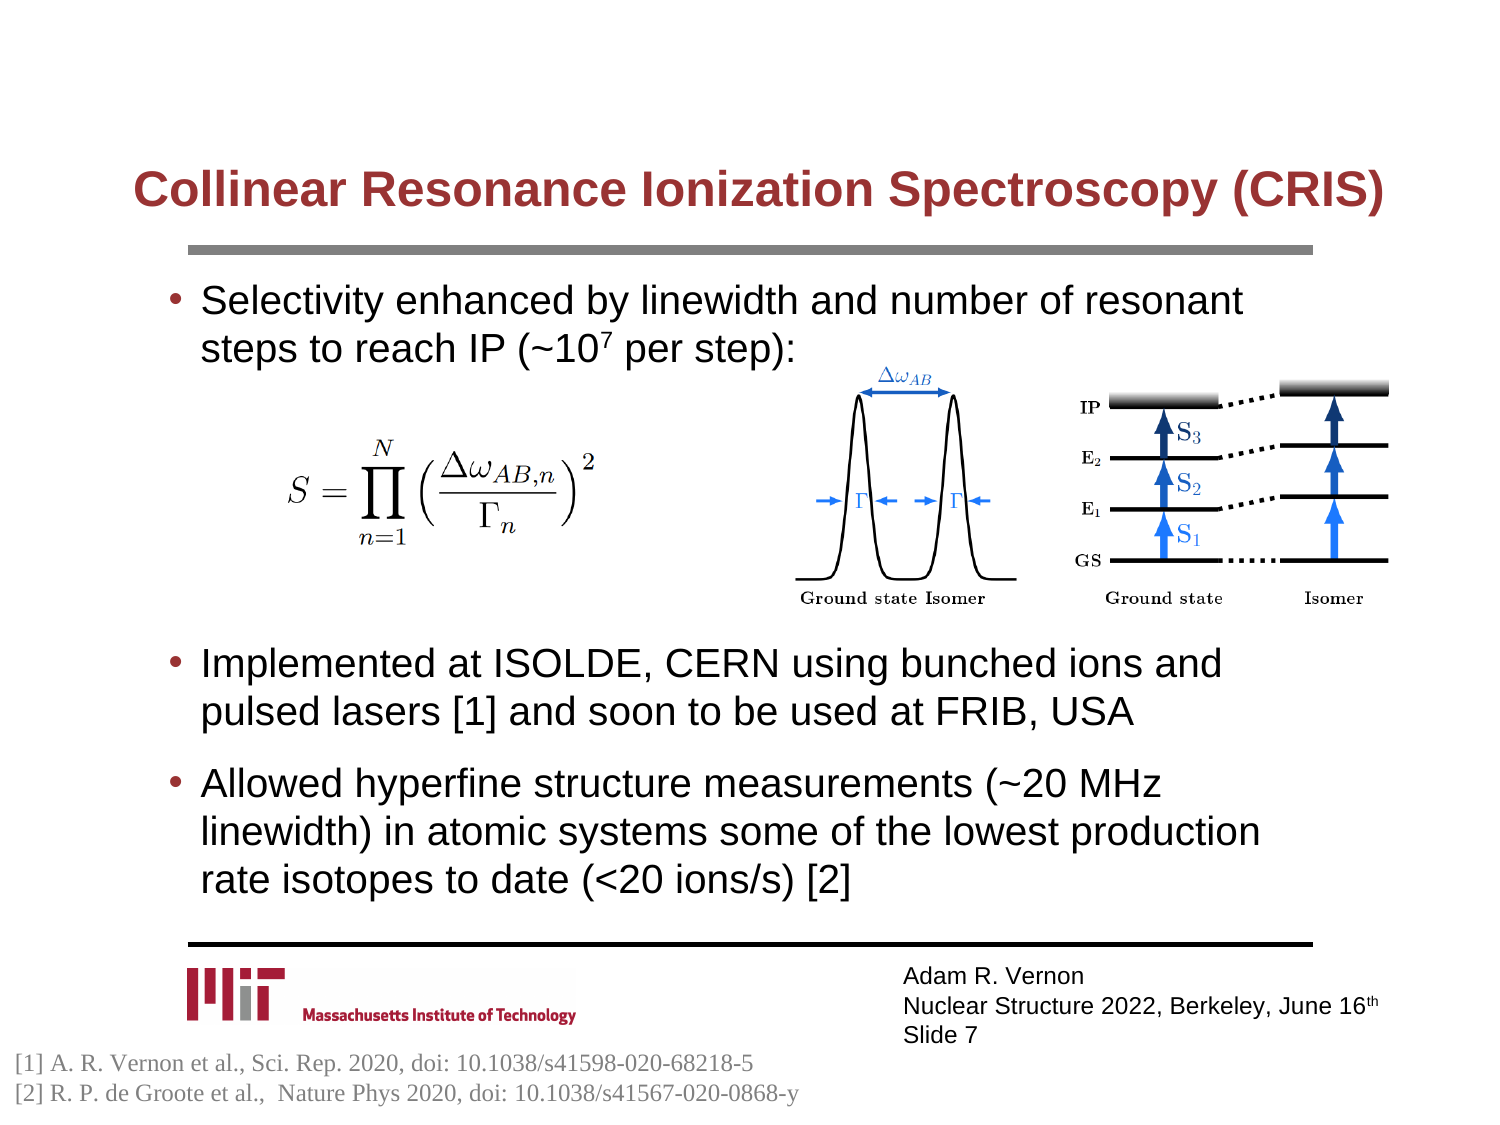

# Collinear Resonance Ionization Spectroscopy (CRIS)
Selectivity enhanced by linewidth and number of resonant steps to reach IP (~107 per step):
Implemented at ISOLDE, CERN using bunched ions and pulsed lasers [1] and soon to be used at FRIB, USA
Allowed hyperfine structure measurements (~20 MHz linewidth) in atomic systems some of the lowest production rate isotopes to date (<20 ions/s) [2]
Adam R. Vernon
Nuclear Structure 2022, Berkeley, June 16th
Slide 7
[1] A. R. Vernon et al., Sci. Rep. 2020, doi: 10.1038/s41598-020-68218-5
[2] R. P. de Groote et al., Nature Phys 2020, doi: 10.1038/s41567-020-0868-y